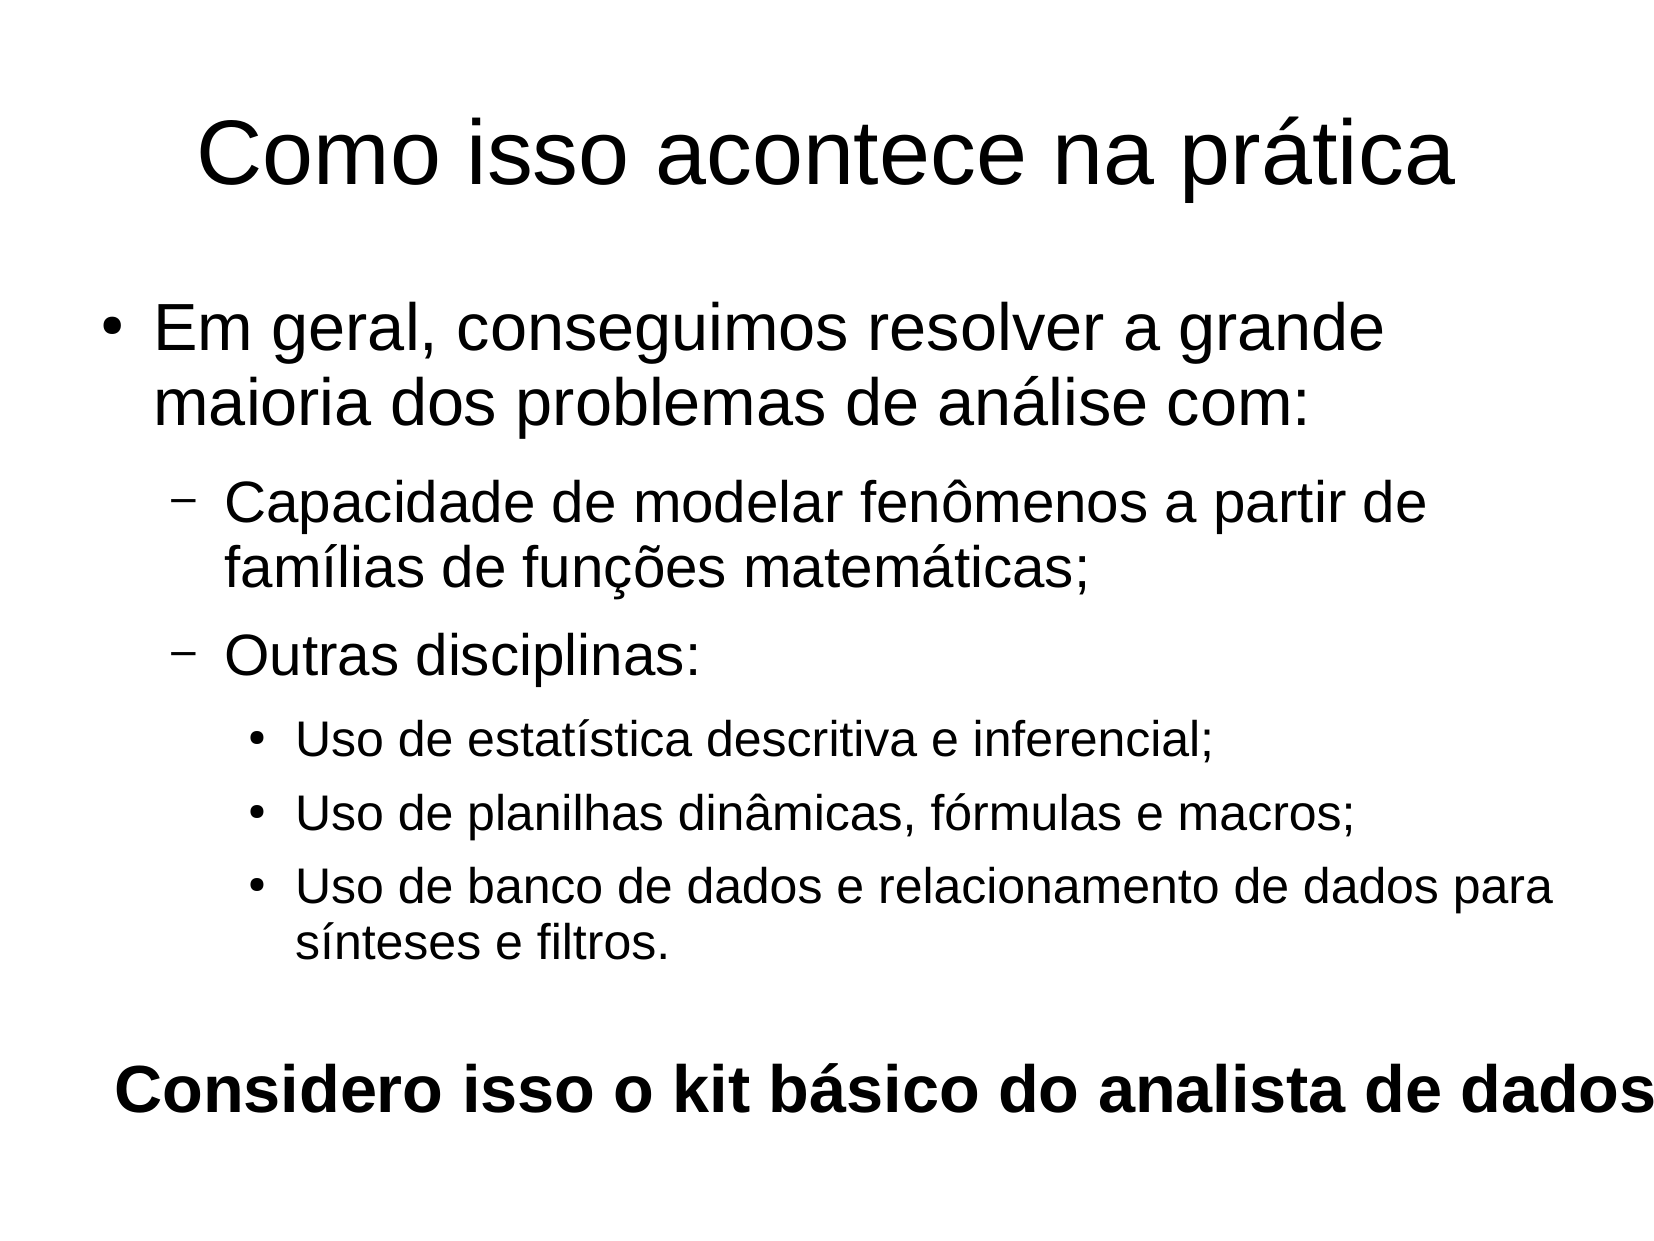

# Como isso acontece na prática
Em geral, conseguimos resolver a grande maioria dos problemas de análise com:
Capacidade de modelar fenômenos a partir de famílias de funções matemáticas;
Outras disciplinas:
Uso de estatística descritiva e inferencial;
Uso de planilhas dinâmicas, fórmulas e macros;
Uso de banco de dados e relacionamento de dados para sínteses e filtros.
Considero isso o kit básico do analista de dados!